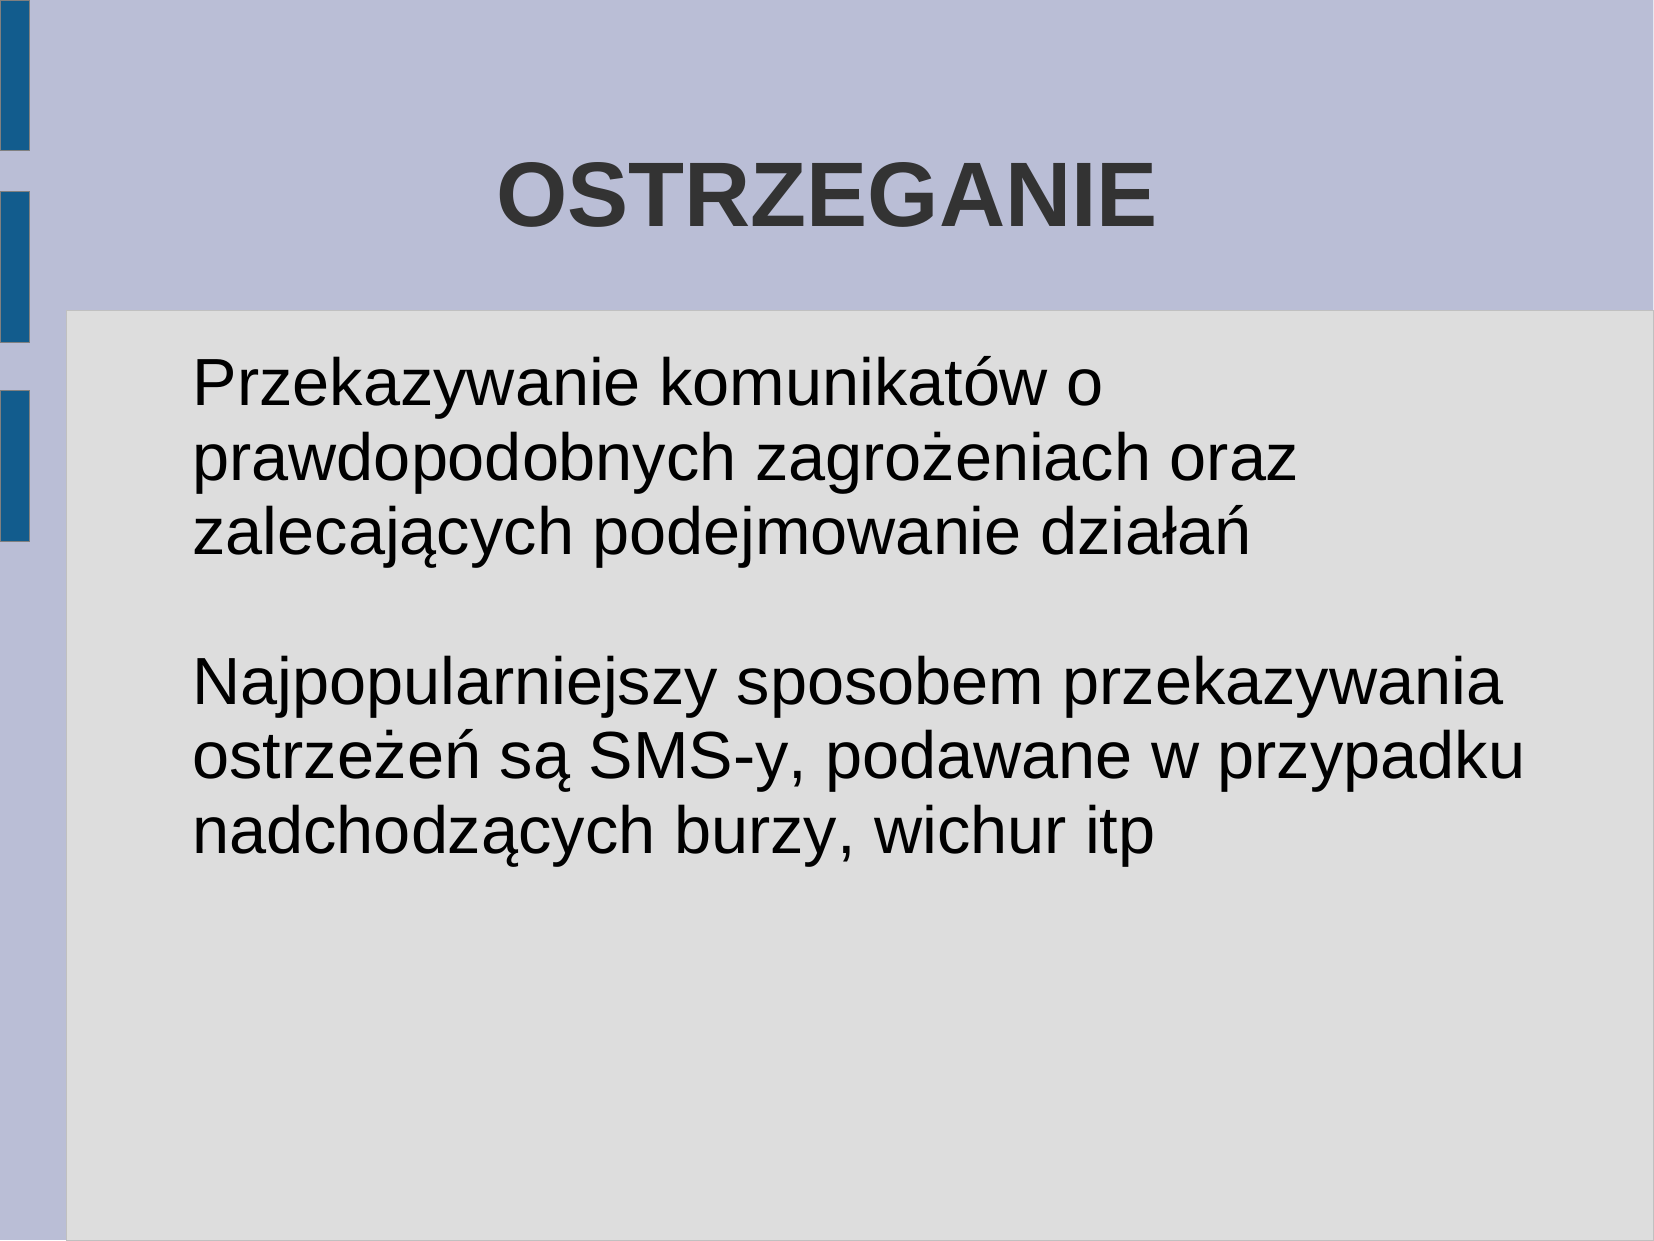

# OSTRZEGANIE
Przekazywanie komunikatów o prawdopodobnych zagrożeniach oraz zalecających podejmowanie działań
Najpopularniejszy sposobem przekazywania ostrzeżeń są SMS-y, podawane w przypadku nadchodzących burzy, wichur itp